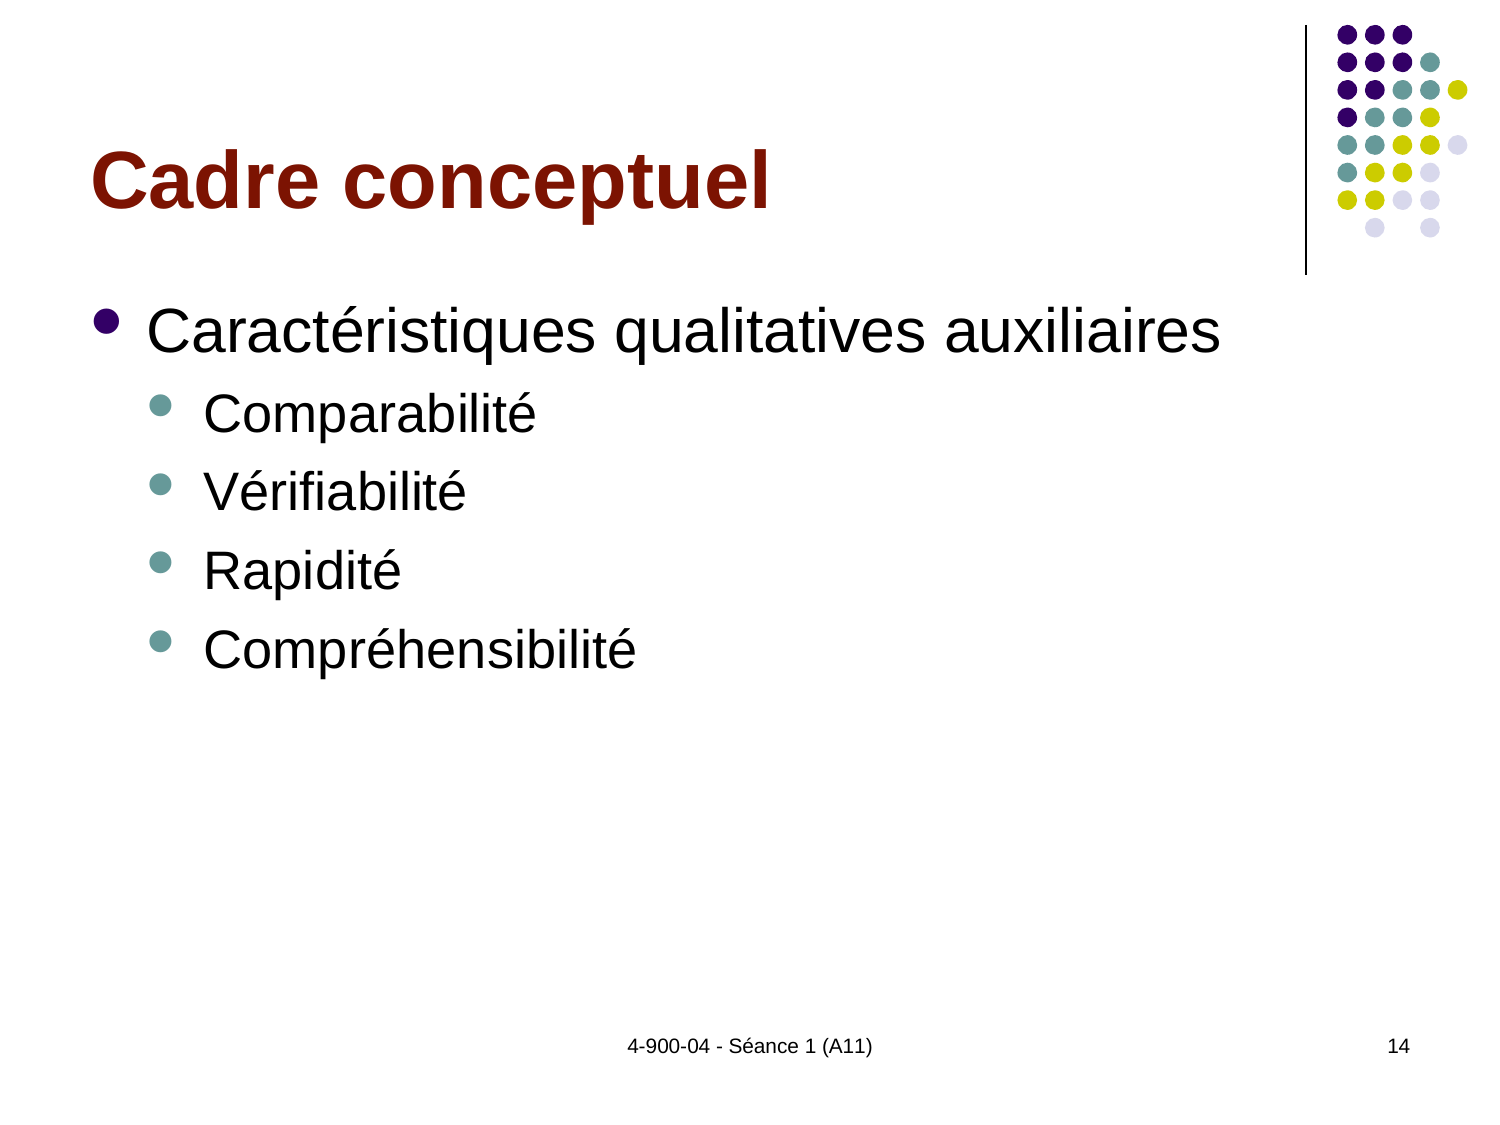

# Cadre conceptuel
Caractéristiques qualitatives auxiliaires
Comparabilité
Vérifiabilité
Rapidité
Compréhensibilité
4-900-04 - Séance 1 (A11)